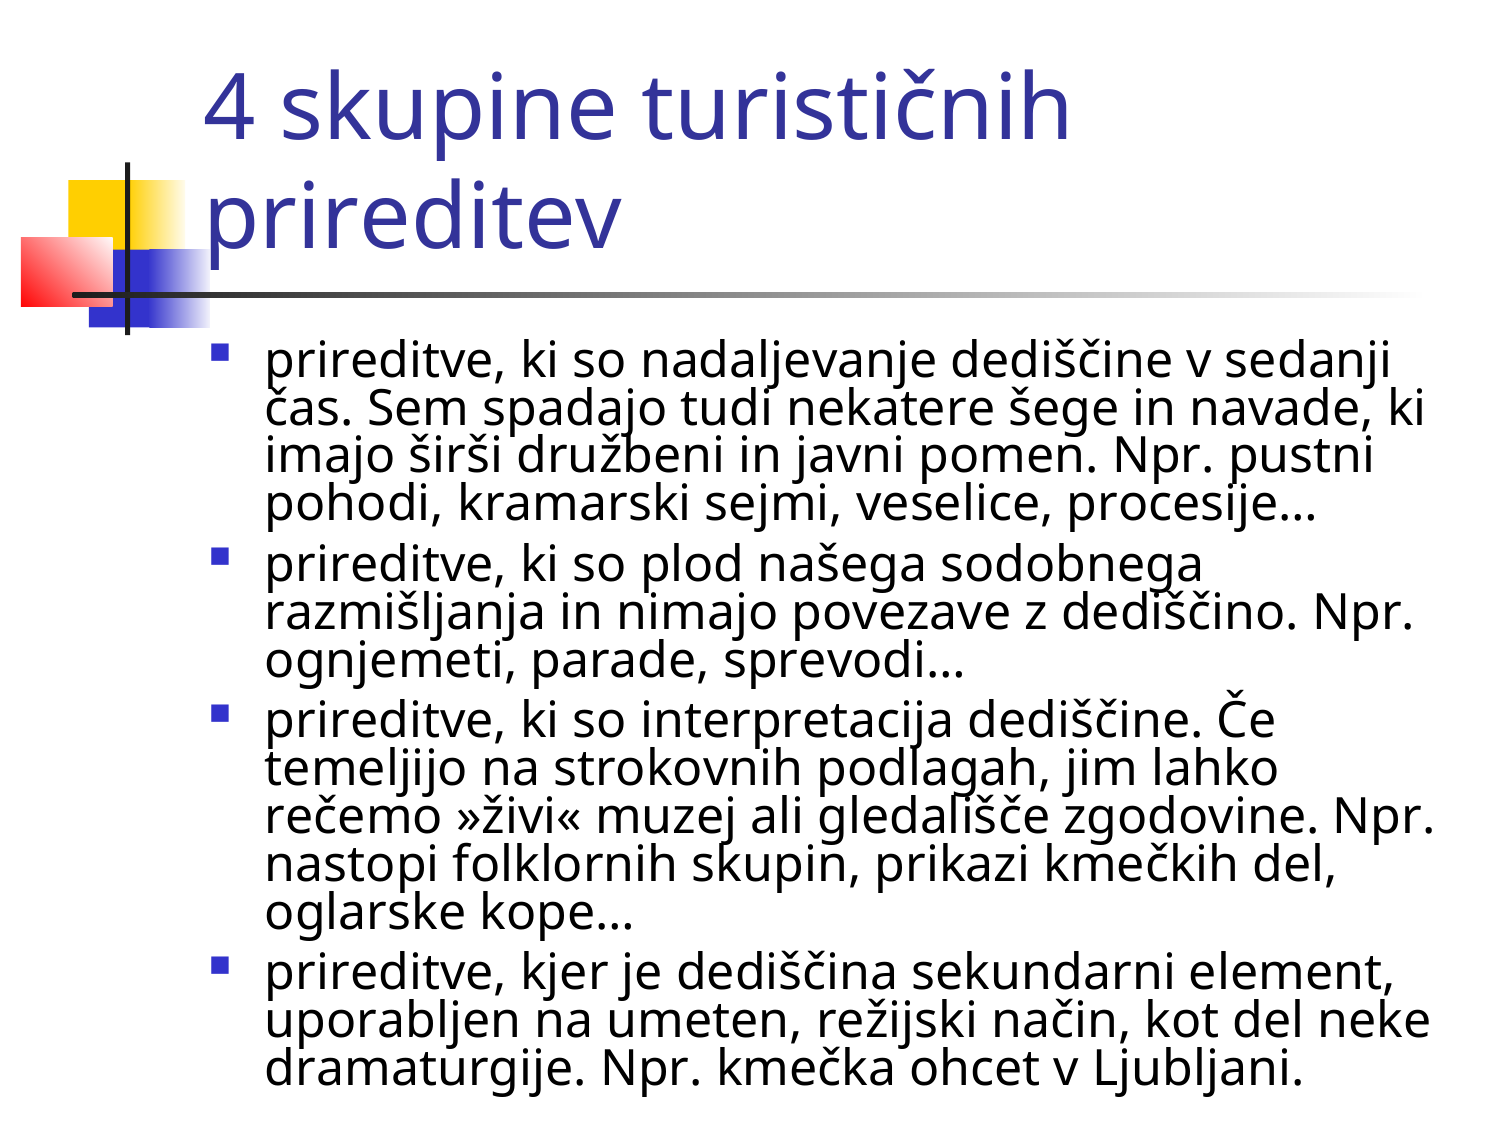

# 4 skupine turističnih prireditev
prireditve, ki so nadaljevanje dediščine v sedanji čas. Sem spadajo tudi nekatere šege in navade, ki imajo širši družbeni in javni pomen. Npr. pustni pohodi, kramarski sejmi, veselice, procesije…
prireditve, ki so plod našega sodobnega razmišljanja in nimajo povezave z dediščino. Npr. ognjemeti, parade, sprevodi…
prireditve, ki so interpretacija dediščine. Če temeljijo na strokovnih podlagah, jim lahko rečemo »živi« muzej ali gledališče zgodovine. Npr. nastopi folklornih skupin, prikazi kmečkih del, oglarske kope…
prireditve, kjer je dediščina sekundarni element, uporabljen na umeten, režijski način, kot del neke dramaturgije. Npr. kmečka ohcet v Ljubljani.